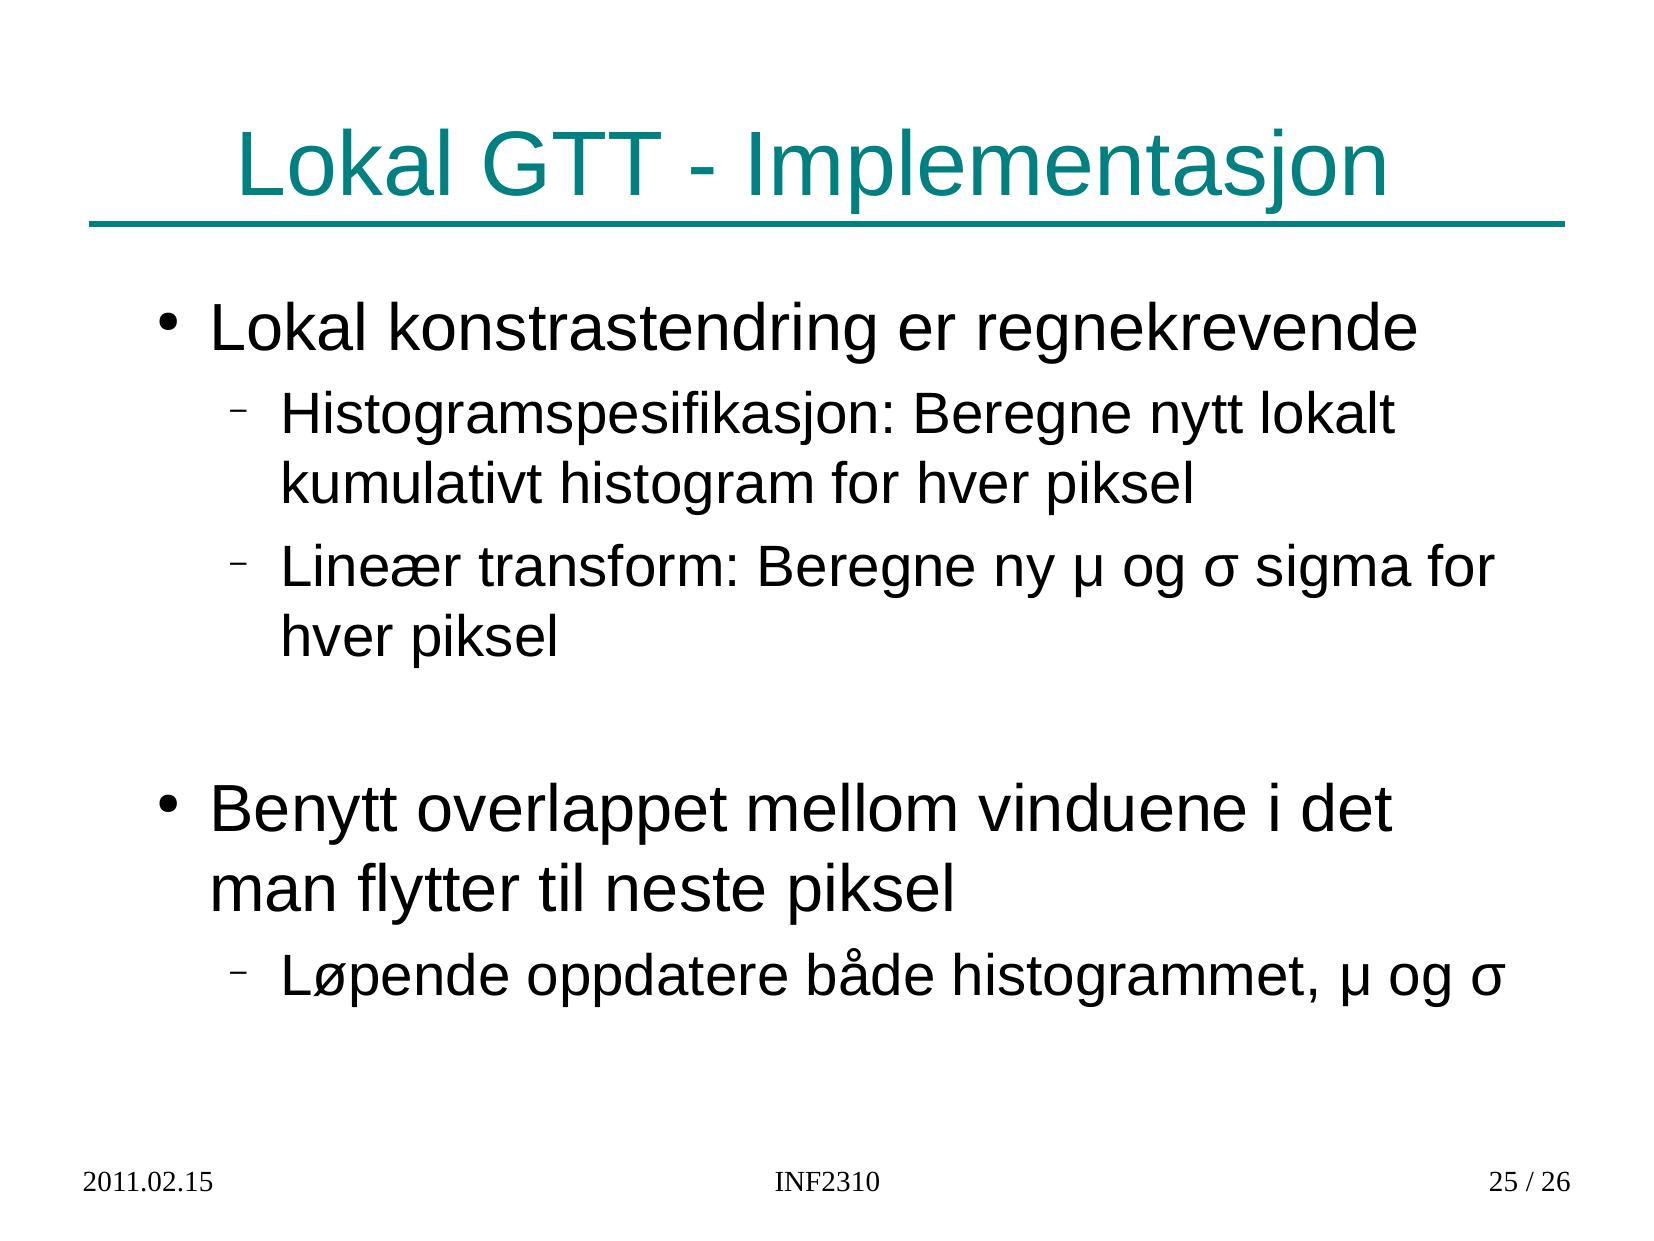

# Lokal GTT - Implementasjon
Lokal konstrastendring er regnekrevende
Histogramspesifikasjon: Beregne nytt lokalt kumulativt histogram for hver piksel
Lineær transform: Beregne ny μ og σ sigma for hver piksel
Benytt overlappet mellom vinduene i det man flytter til neste piksel
Løpende oppdatere både histogrammet, μ og σ
2011.02.15
INF2310
25